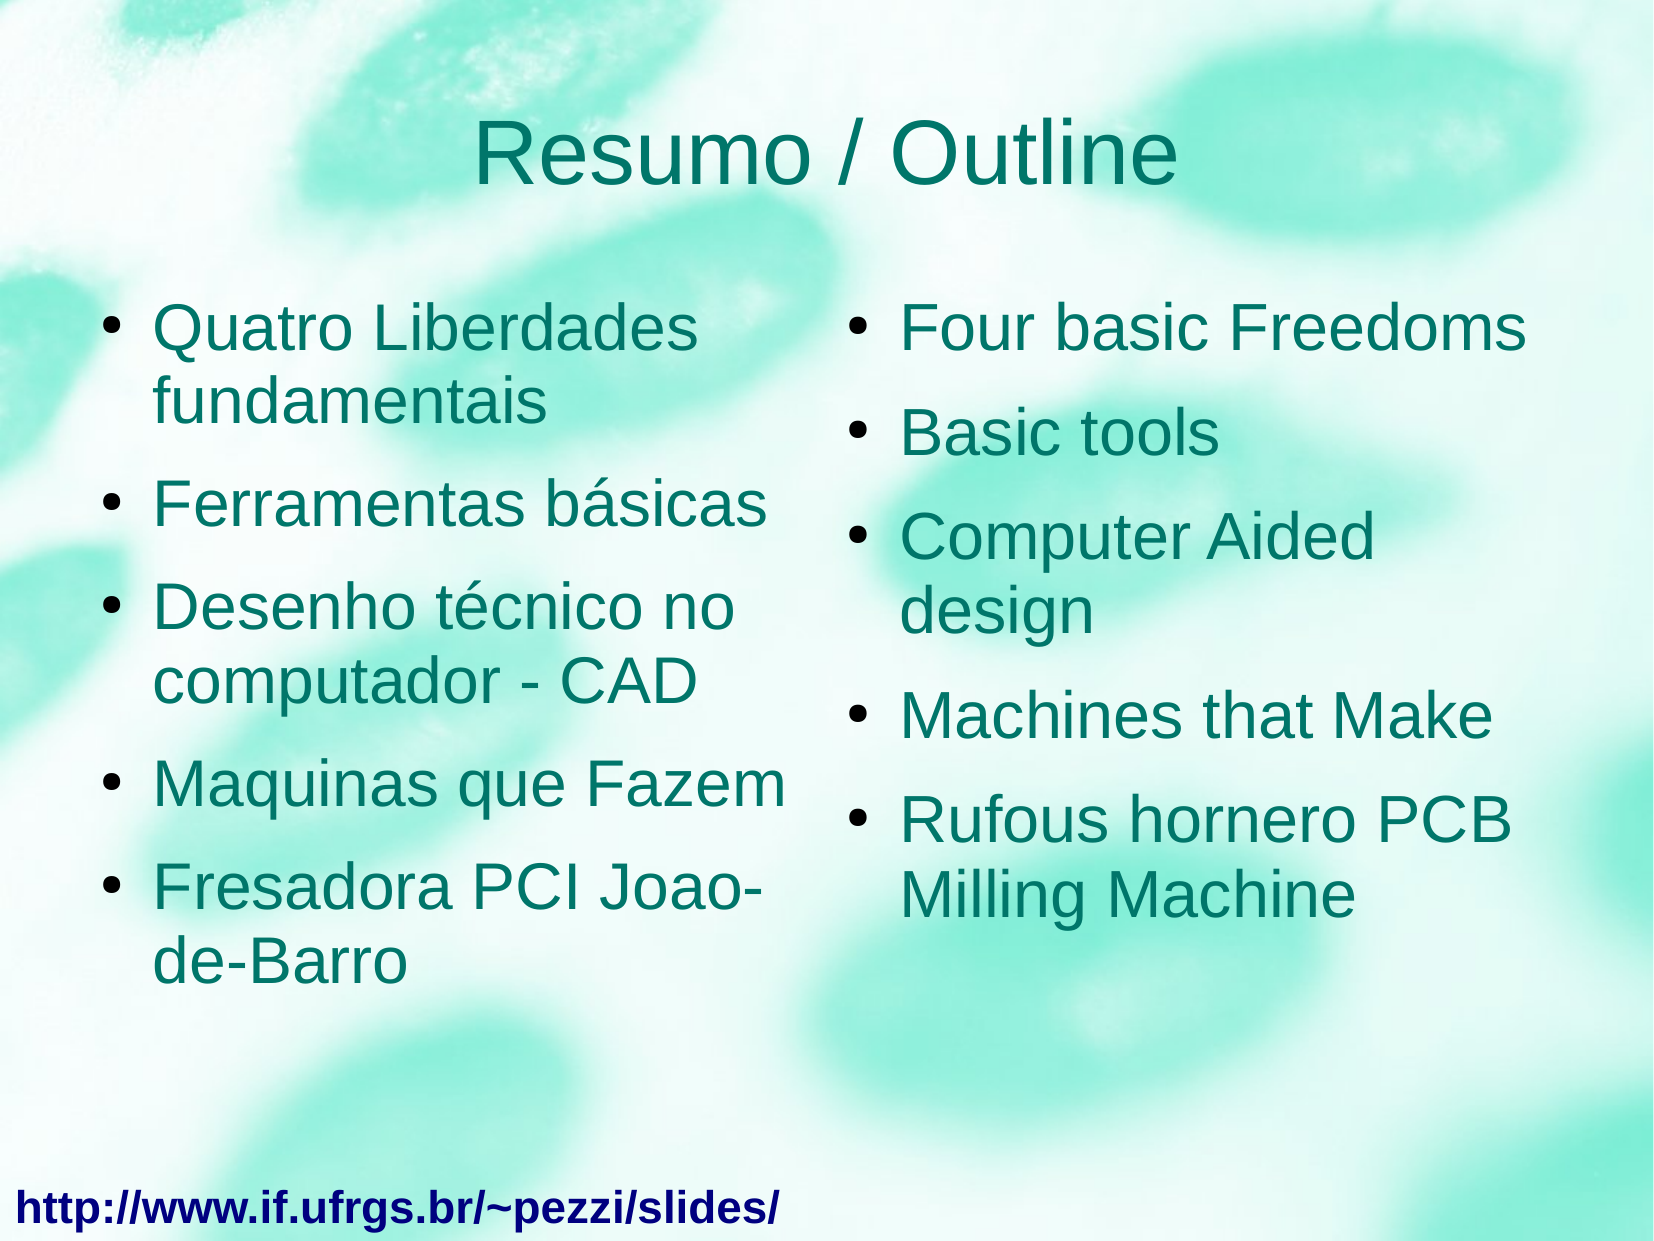

# Resumo / Outline
Quatro Liberdades fundamentais
Ferramentas básicas
Desenho técnico no computador - CAD
Maquinas que Fazem
Fresadora PCI Joao-de-Barro
Four basic Freedoms
Basic tools
Computer Aided design
Machines that Make
Rufous hornero PCB Milling Machine
http://www.if.ufrgs.br/~pezzi/slides/